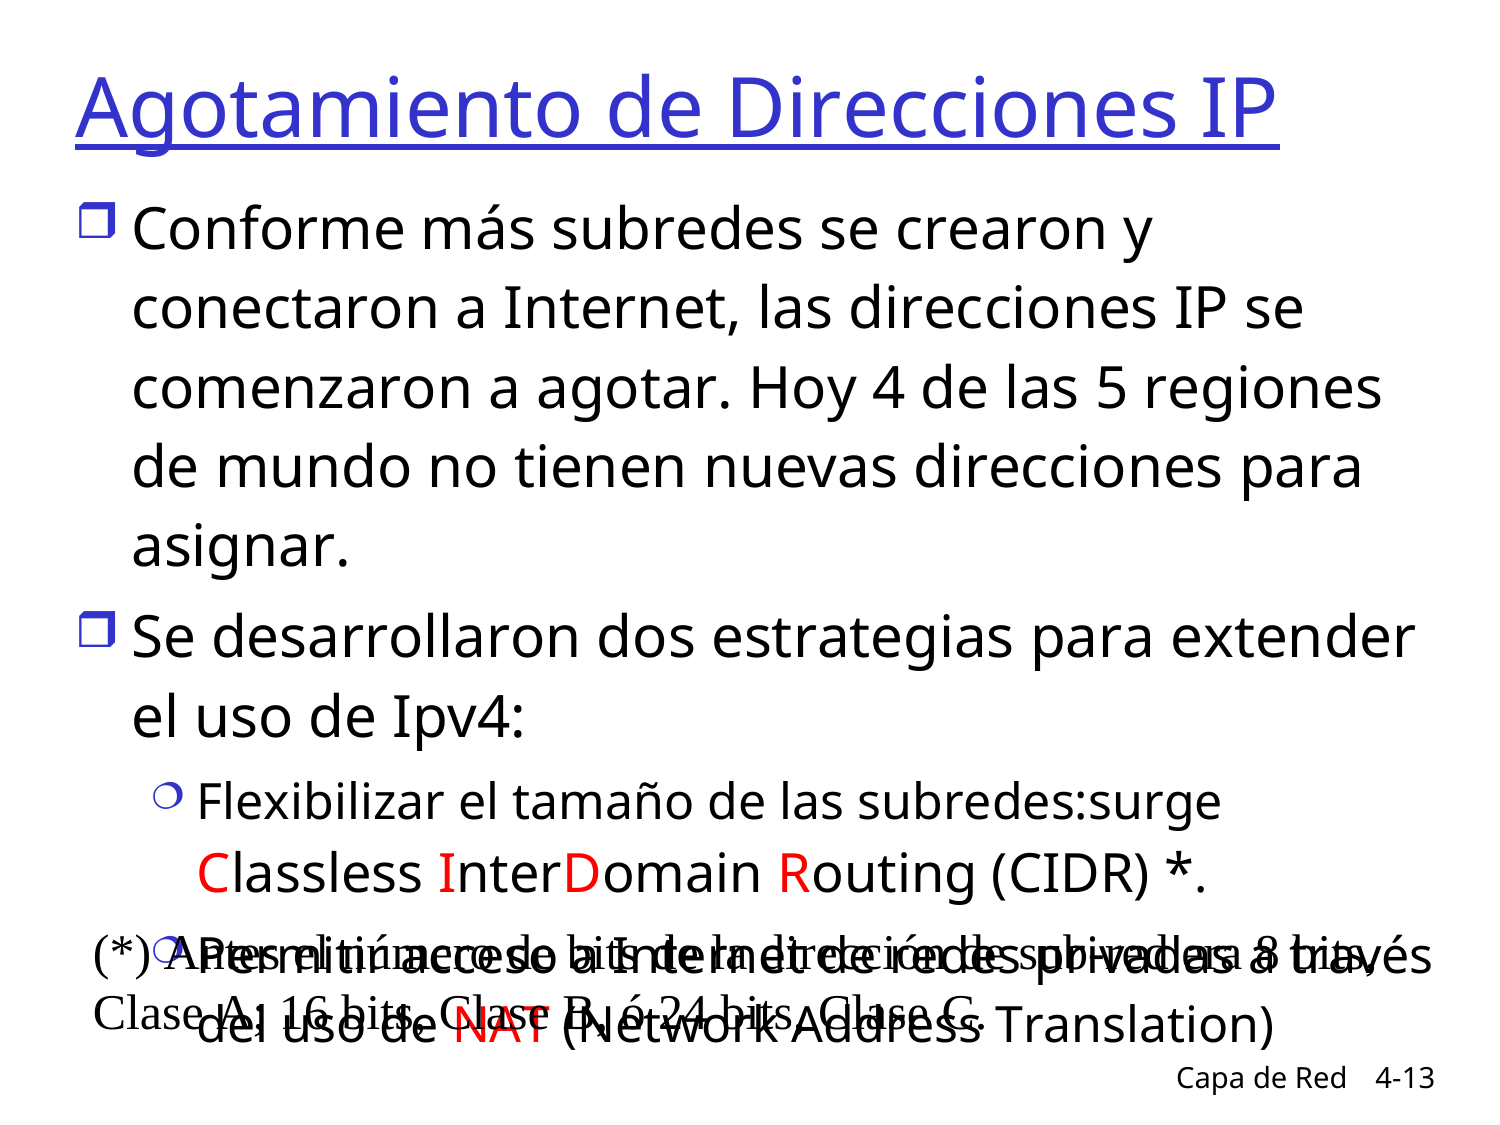

# Agotamiento de Direcciones IP
Conforme más subredes se crearon y conectaron a Internet, las direcciones IP se comenzaron a agotar. Hoy 4 de las 5 regiones de mundo no tienen nuevas direcciones para asignar.
Se desarrollaron dos estrategias para extender el uso de Ipv4:
Flexibilizar el tamaño de las subredes:surge Classless InterDomain Routing (CIDR) *.
Permitir acceso a Internet de redes privadas a través del uso de NAT (Network Address Translation)
(*) Antes el número de bits de la dirección de sub-red era 8 bits, Clase A; 16 bits, Clase B, ó 24 bits, Clase C.
13